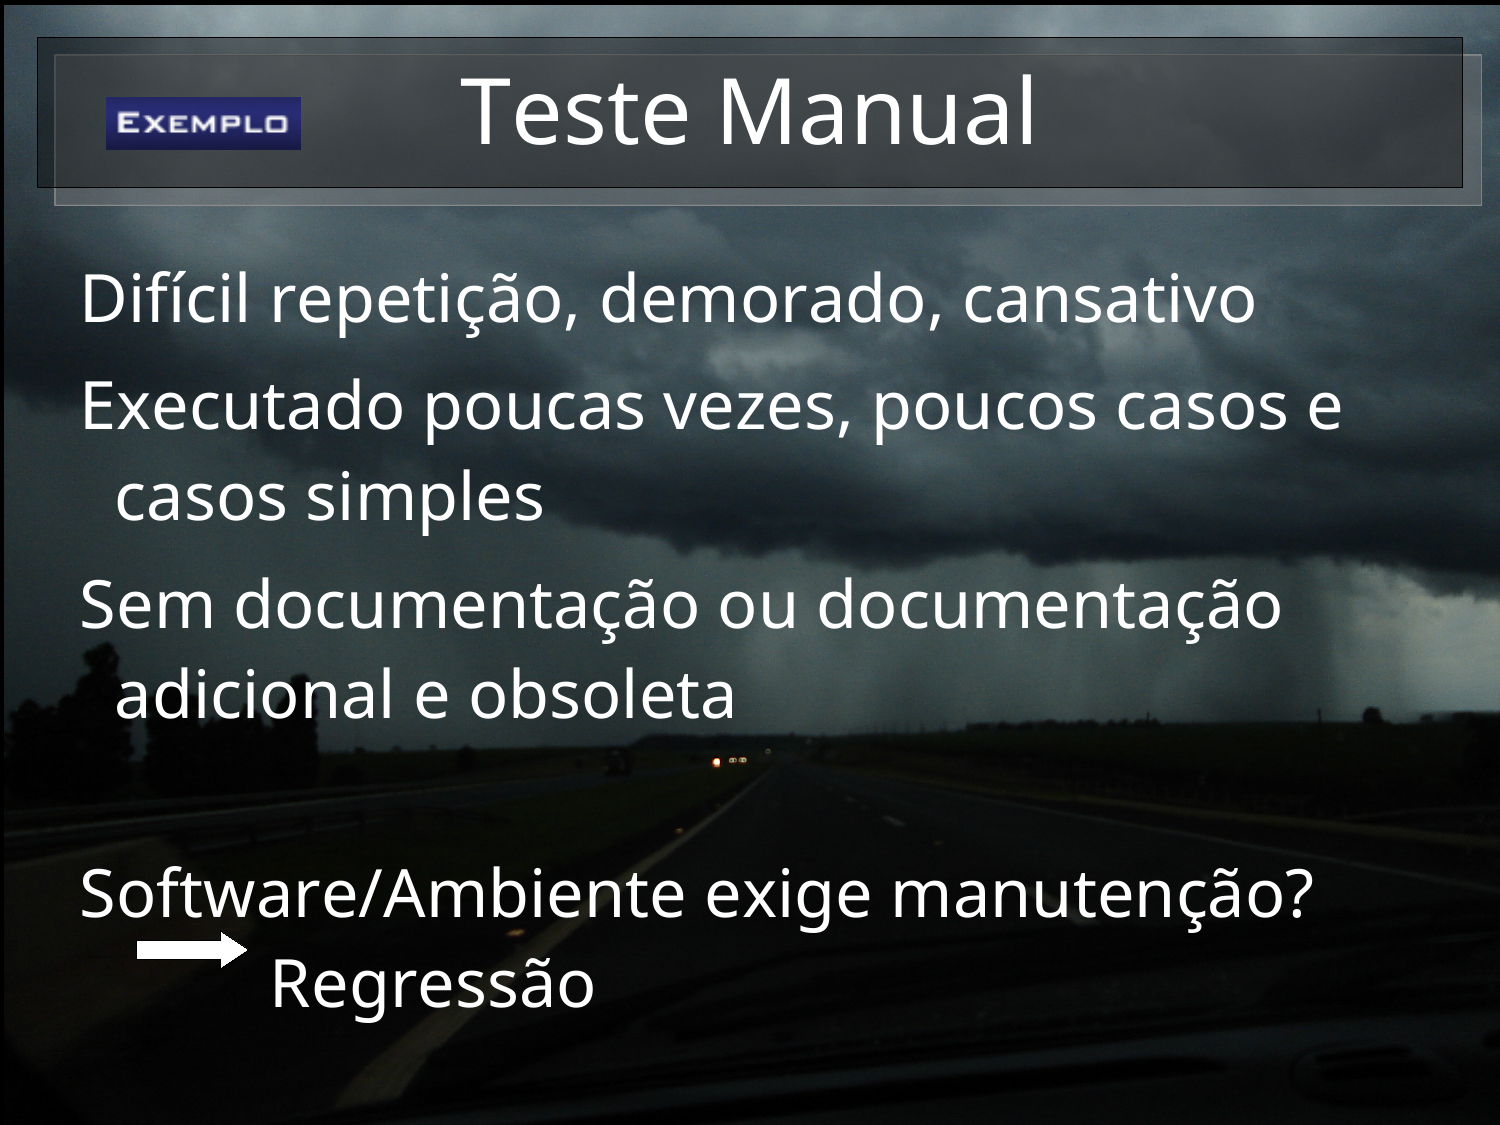

# Teste Manual
Difícil repetição, demorado, cansativo
Executado poucas vezes, poucos casos e casos simples
Sem documentação ou documentação adicional e obsoleta
Software/Ambiente exige manutenção?
 Regressão
6